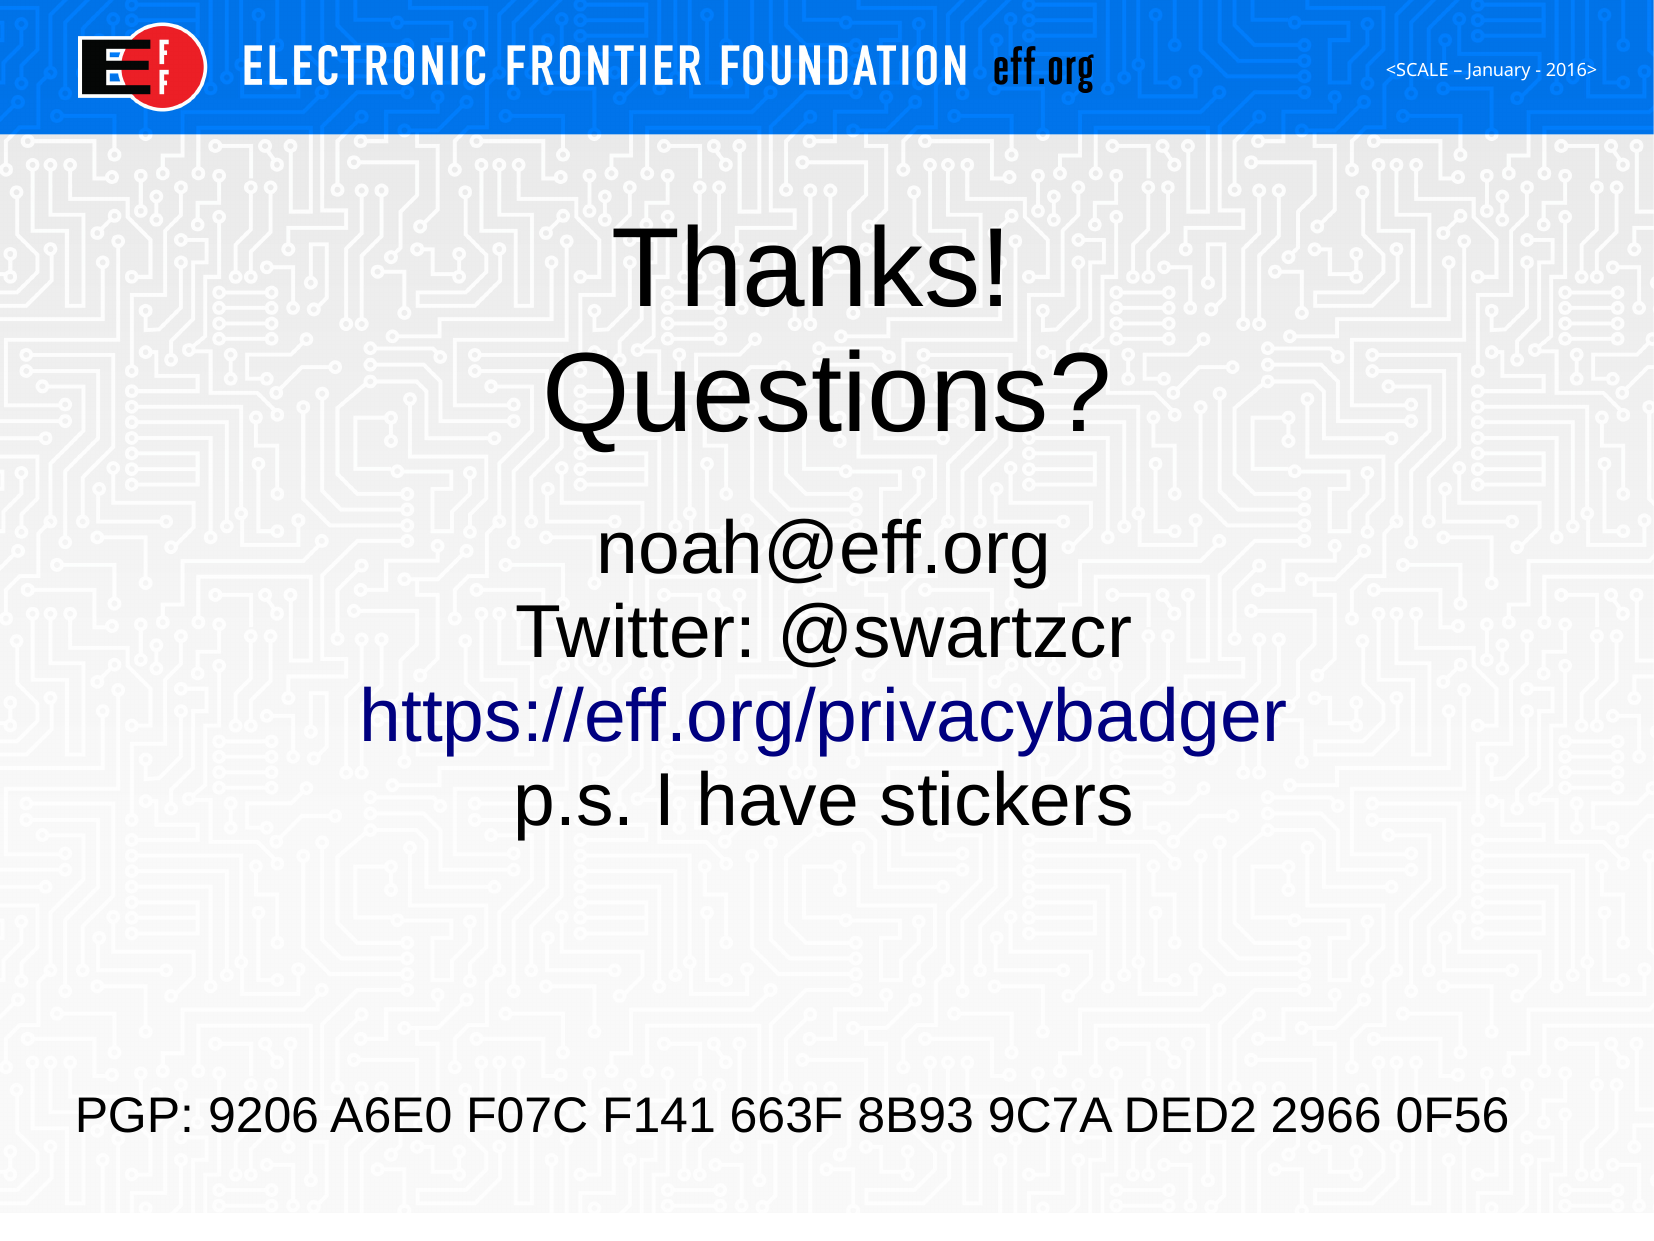

# Thanks!
Questions?
noah@eff.org
Twitter: @swartzcr
https://eff.org/privacybadger
p.s. I have stickers
PGP: 9206 A6E0 F07C F141 663F 8B93 9C7A DED2 2966 0F56